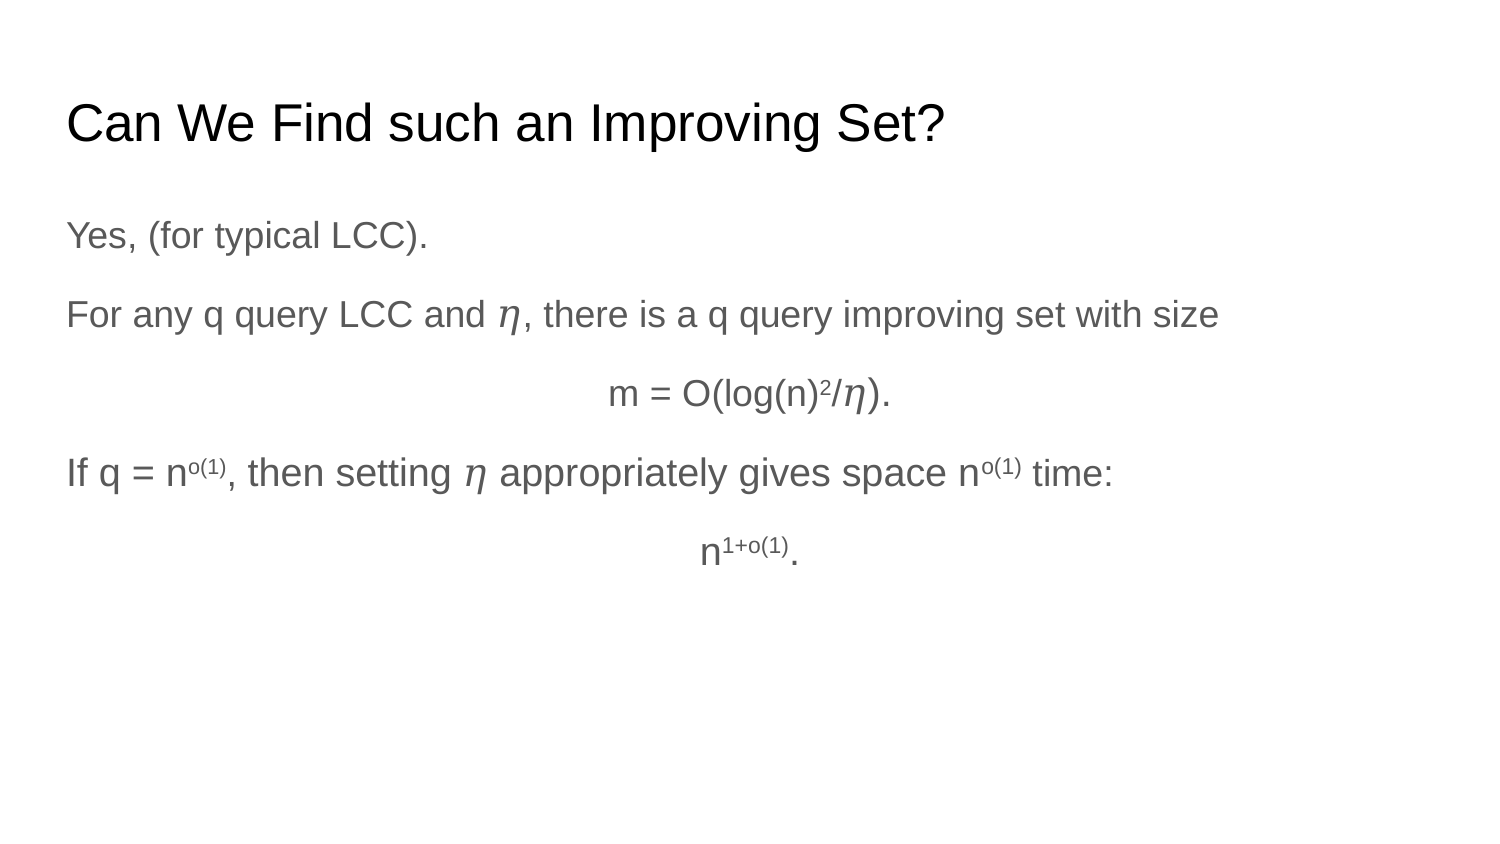

# Can We Find such an Improving Set?
Yes, (for typical LCC).
For any q query LCC and 𝜂, there is a q query improving set with size
m = O(log(n)2/𝜂).
If q = no(1), then setting 𝜂 appropriately gives space no(1) time:
n1+o(1).